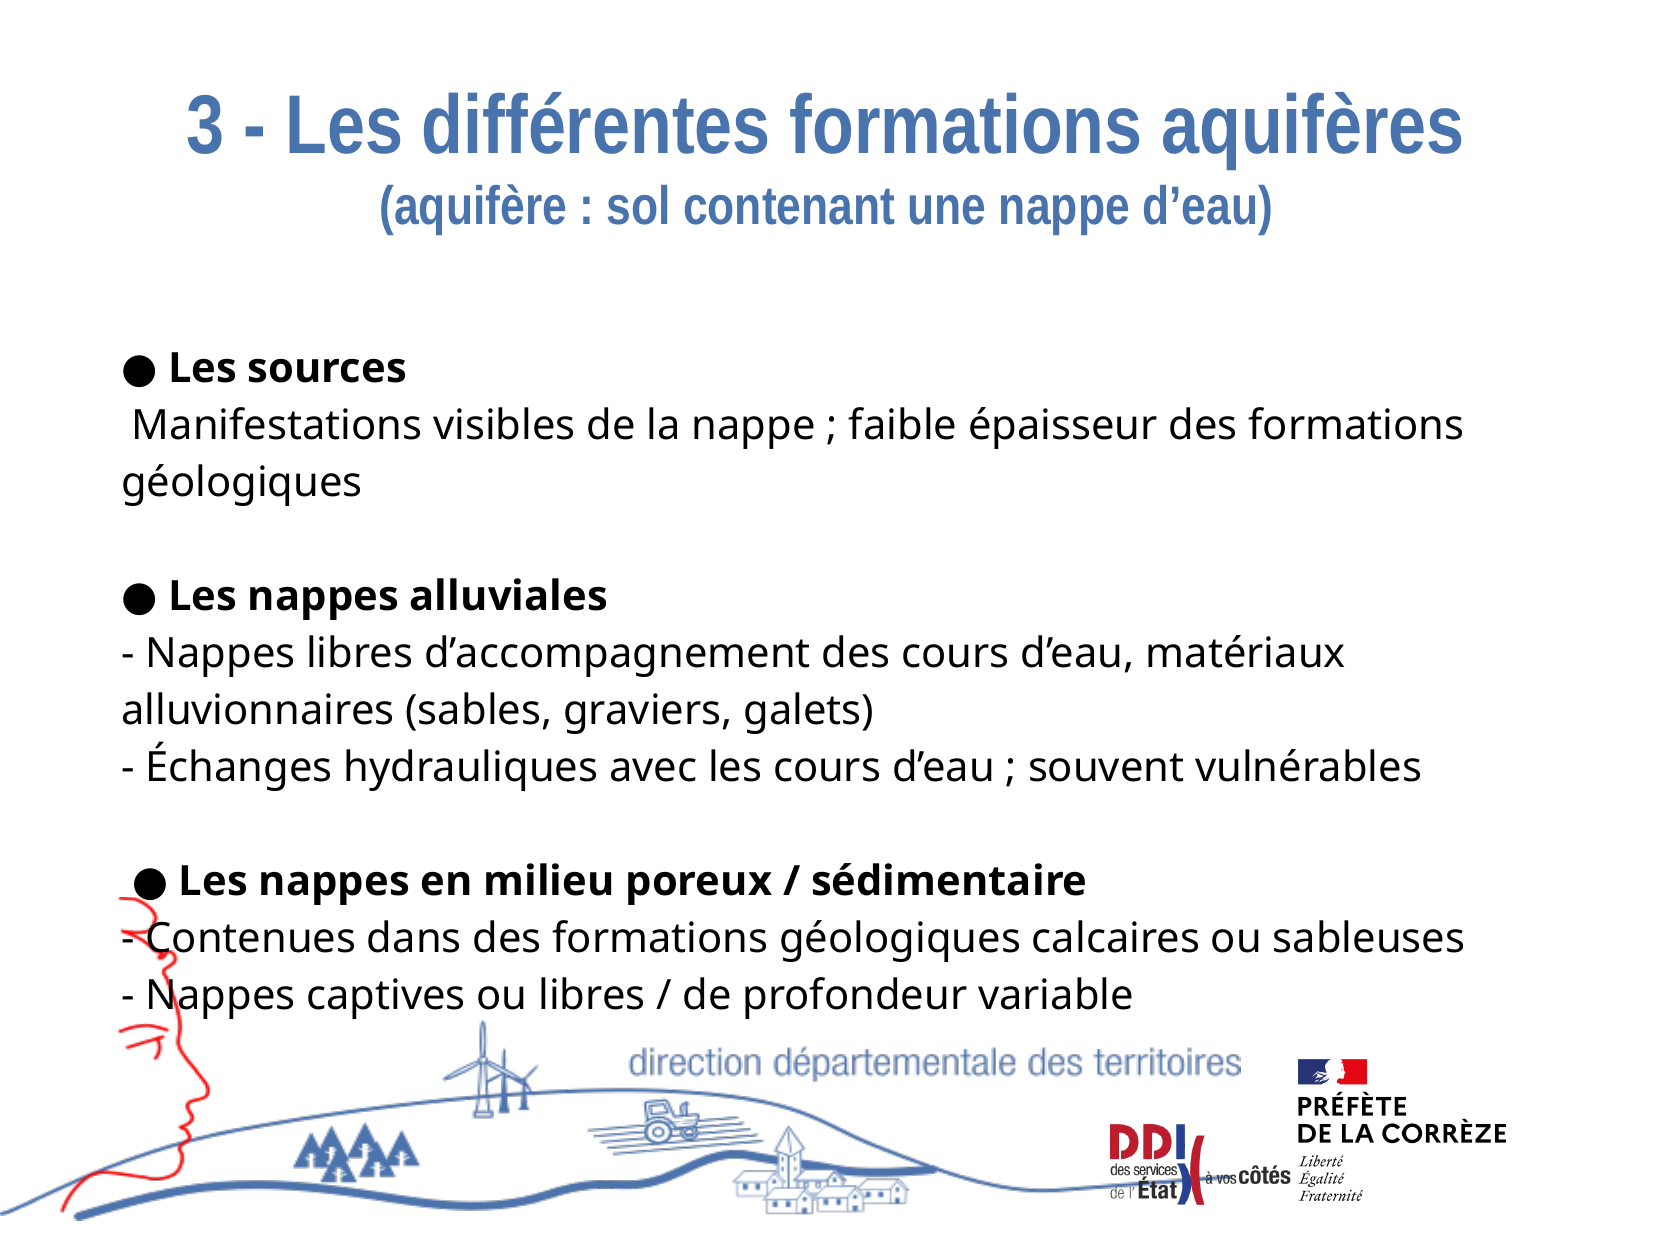

# 3 - Les différentes formations aquifères (aquifère : sol contenant une nappe d’eau)
● Les sources
 Manifestations visibles de la nappe ; faible épaisseur des formations géologiques
● Les nappes alluviales
- Nappes libres d’accompagnement des cours d’eau, matériaux
alluvionnaires (sables, graviers, galets)
- Échanges hydrauliques avec les cours d’eau ; souvent vulnérables
 ● Les nappes en milieu poreux / sédimentaire
- Contenues dans des formations géologiques calcaires ou sableuses
- Nappes captives ou libres / de profondeur variable